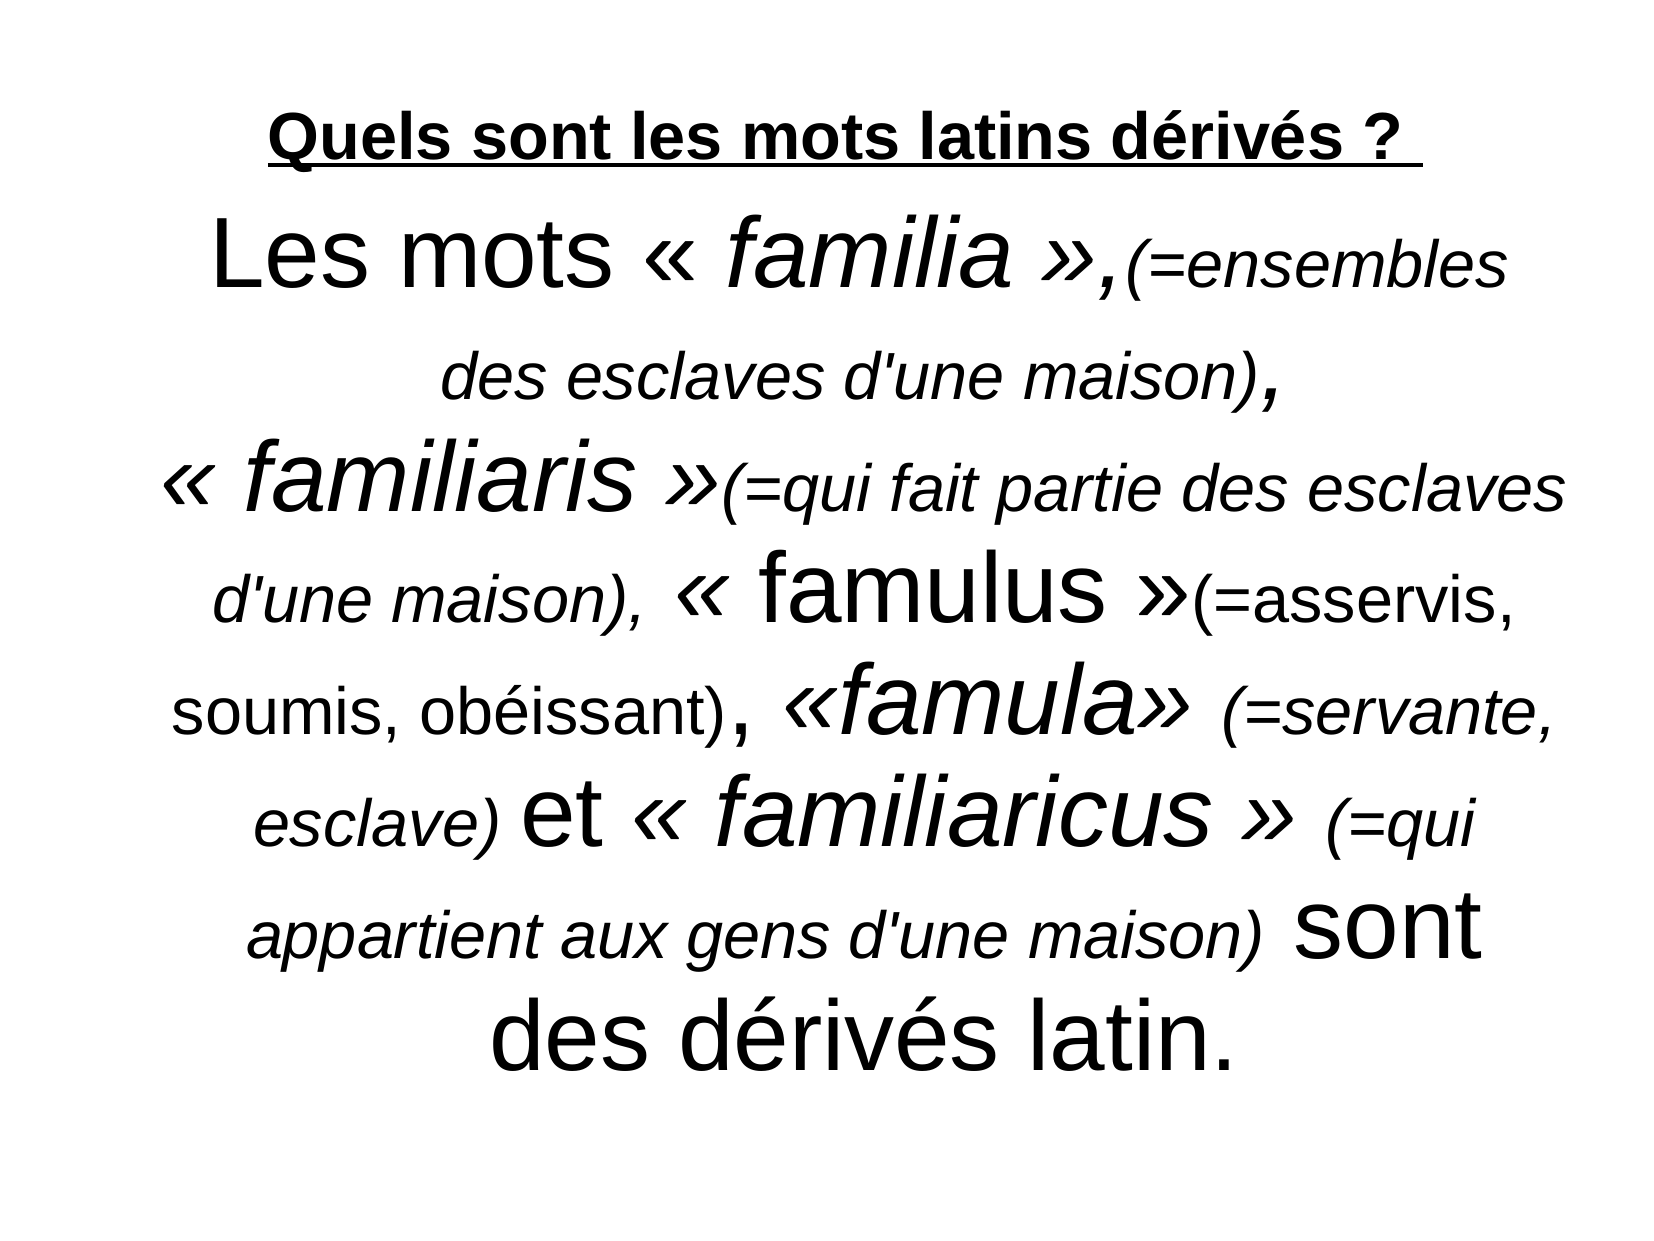

# Quels sont les mots latins dérivés ?
 Les mots « familia »,(=ensembles des esclaves d'une maison), « familiaris »(=qui fait partie des esclaves d'une maison), « famulus »(=asservis, soumis, obéissant), «famula» (=servante, esclave) et « familiaricus » (=qui appartient aux gens d'une maison) sont des dérivés latin.